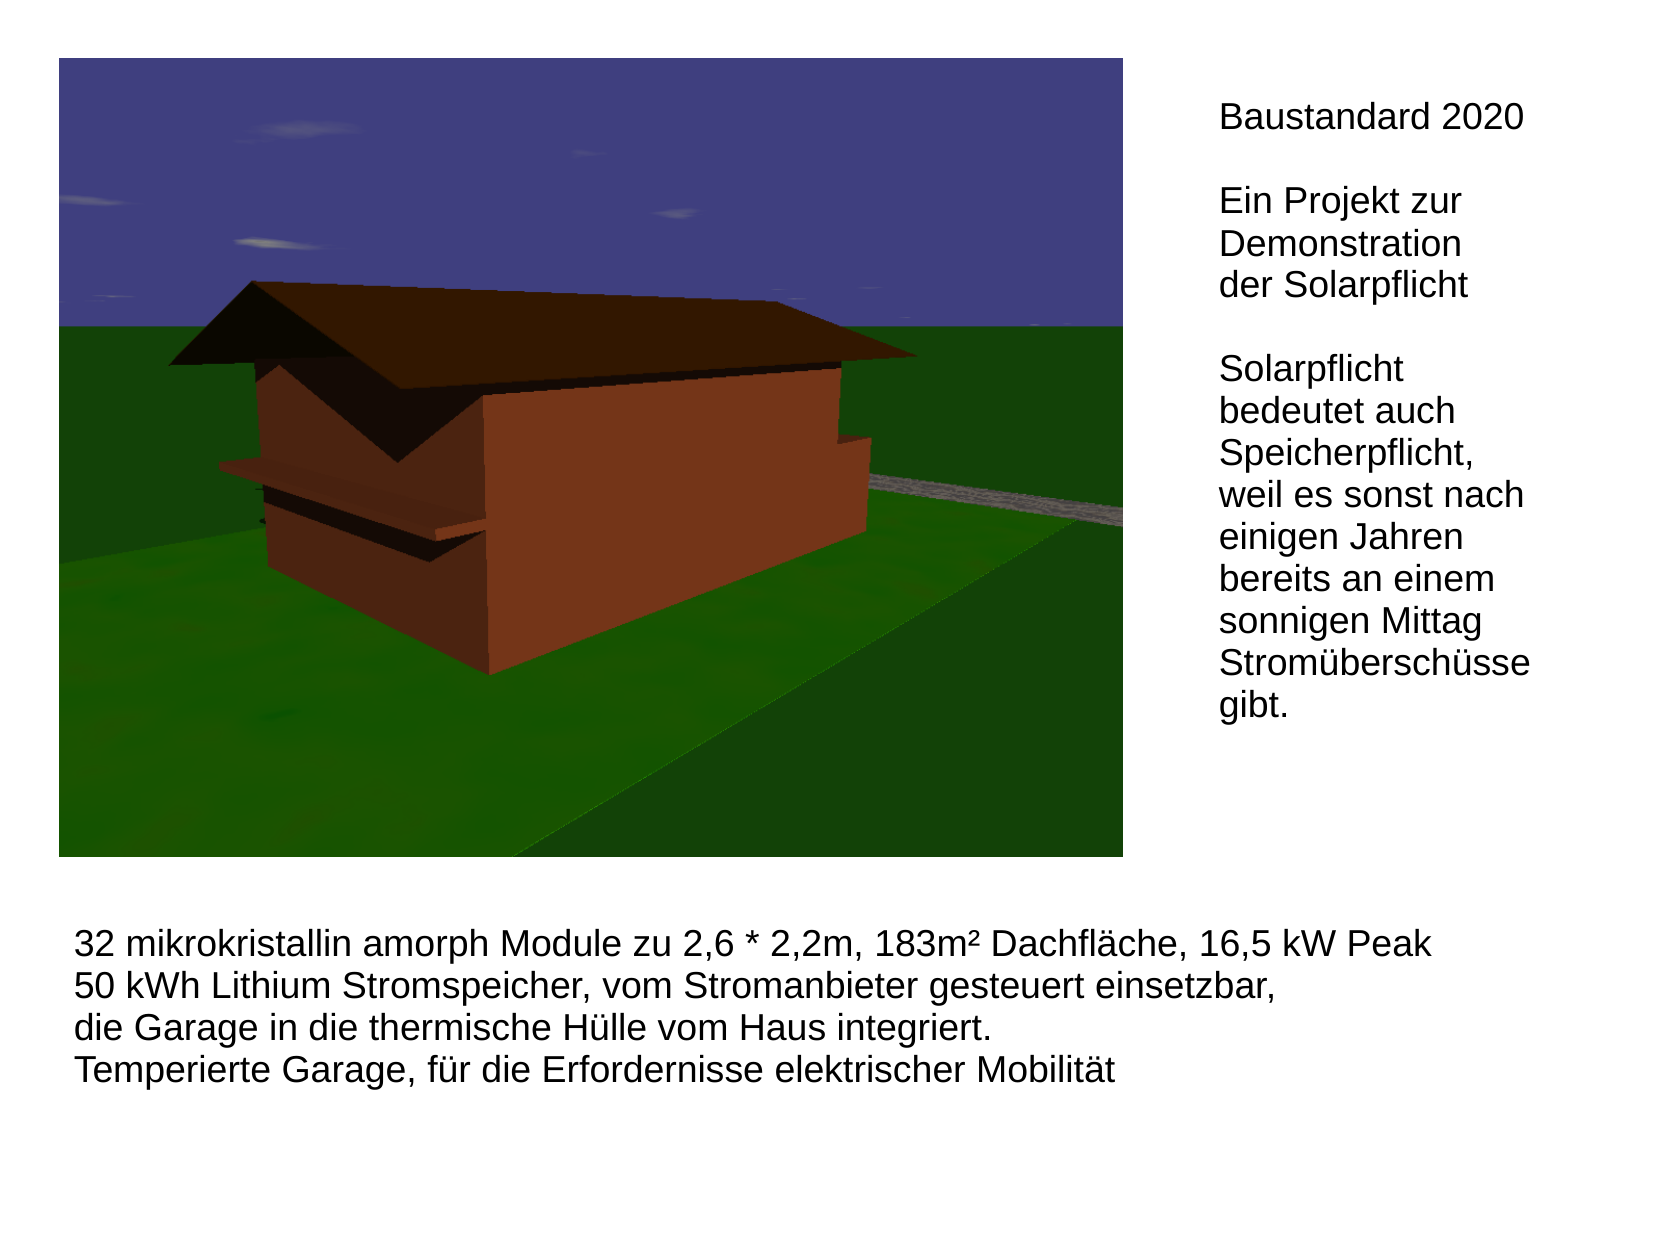

Baustandard 2020
Ein Projekt zur
Demonstration
der Solarpflicht
Solarpflicht
bedeutet auch
Speicherpflicht,
weil es sonst nach
einigen Jahren
bereits an einem
sonnigen Mittag
Stromüberschüsse
gibt.
32 mikrokristallin amorph Module zu 2,6 * 2,2m, 183m² Dachfläche, 16,5 kW Peak
50 kWh Lithium Stromspeicher, vom Stromanbieter gesteuert einsetzbar,
die Garage in die thermische Hülle vom Haus integriert.
Temperierte Garage, für die Erfordernisse elektrischer Mobilität